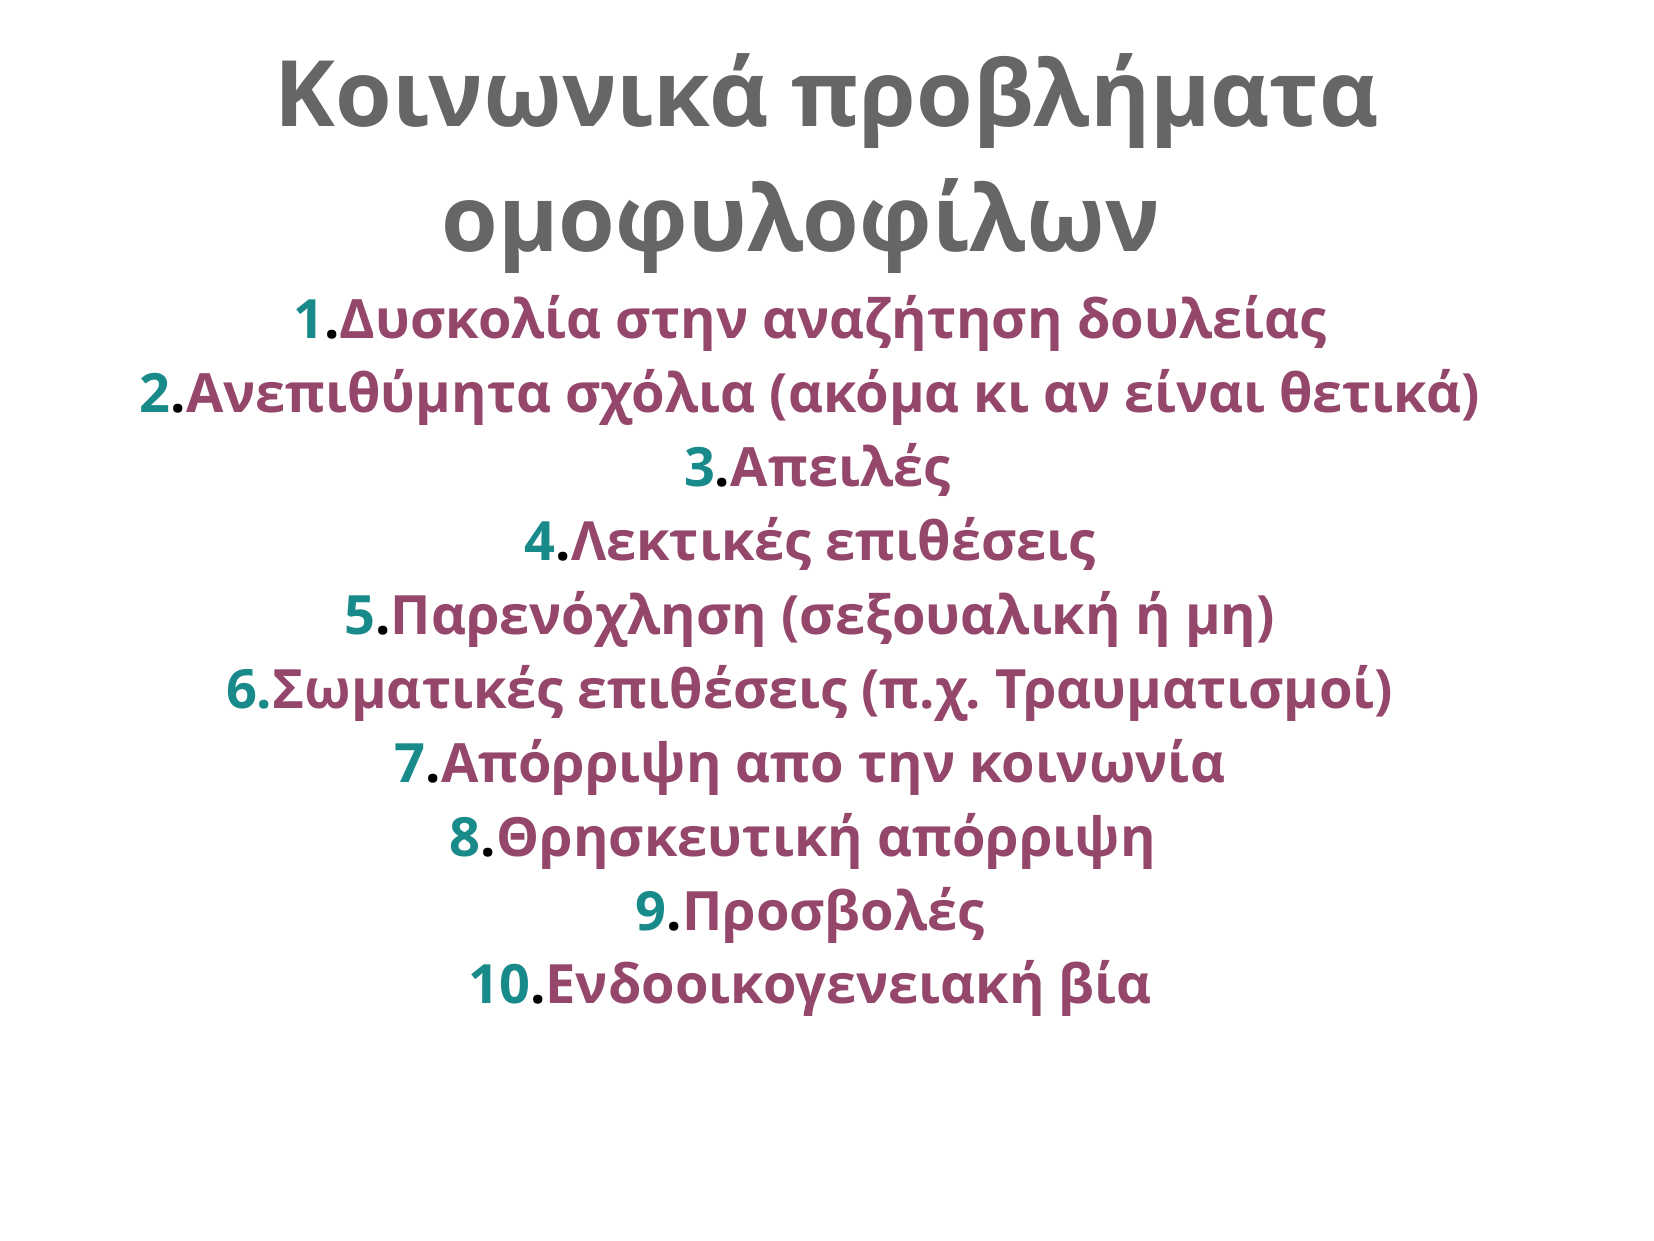

# Κοινωνικά προβλήματα ομοφυλοφίλων
1.Δυσκολία στην αναζήτηση δουλείας
2.Ανεπιθύμητα σχόλια (ακόμα κι αν είναι θετικά)
 3.Απειλές
4.Λεκτικές επιθέσεις
5.Παρενόχληση (σεξουαλική ή μη)
6.Σωματικές επιθέσεις (π.χ. Τραυματισμοί)
7.Απόρριψη απο την κοινωνία
8.Θρησκευτική απόρριψη
9.Προσβολές
10.Ενδοοικογενειακή βία